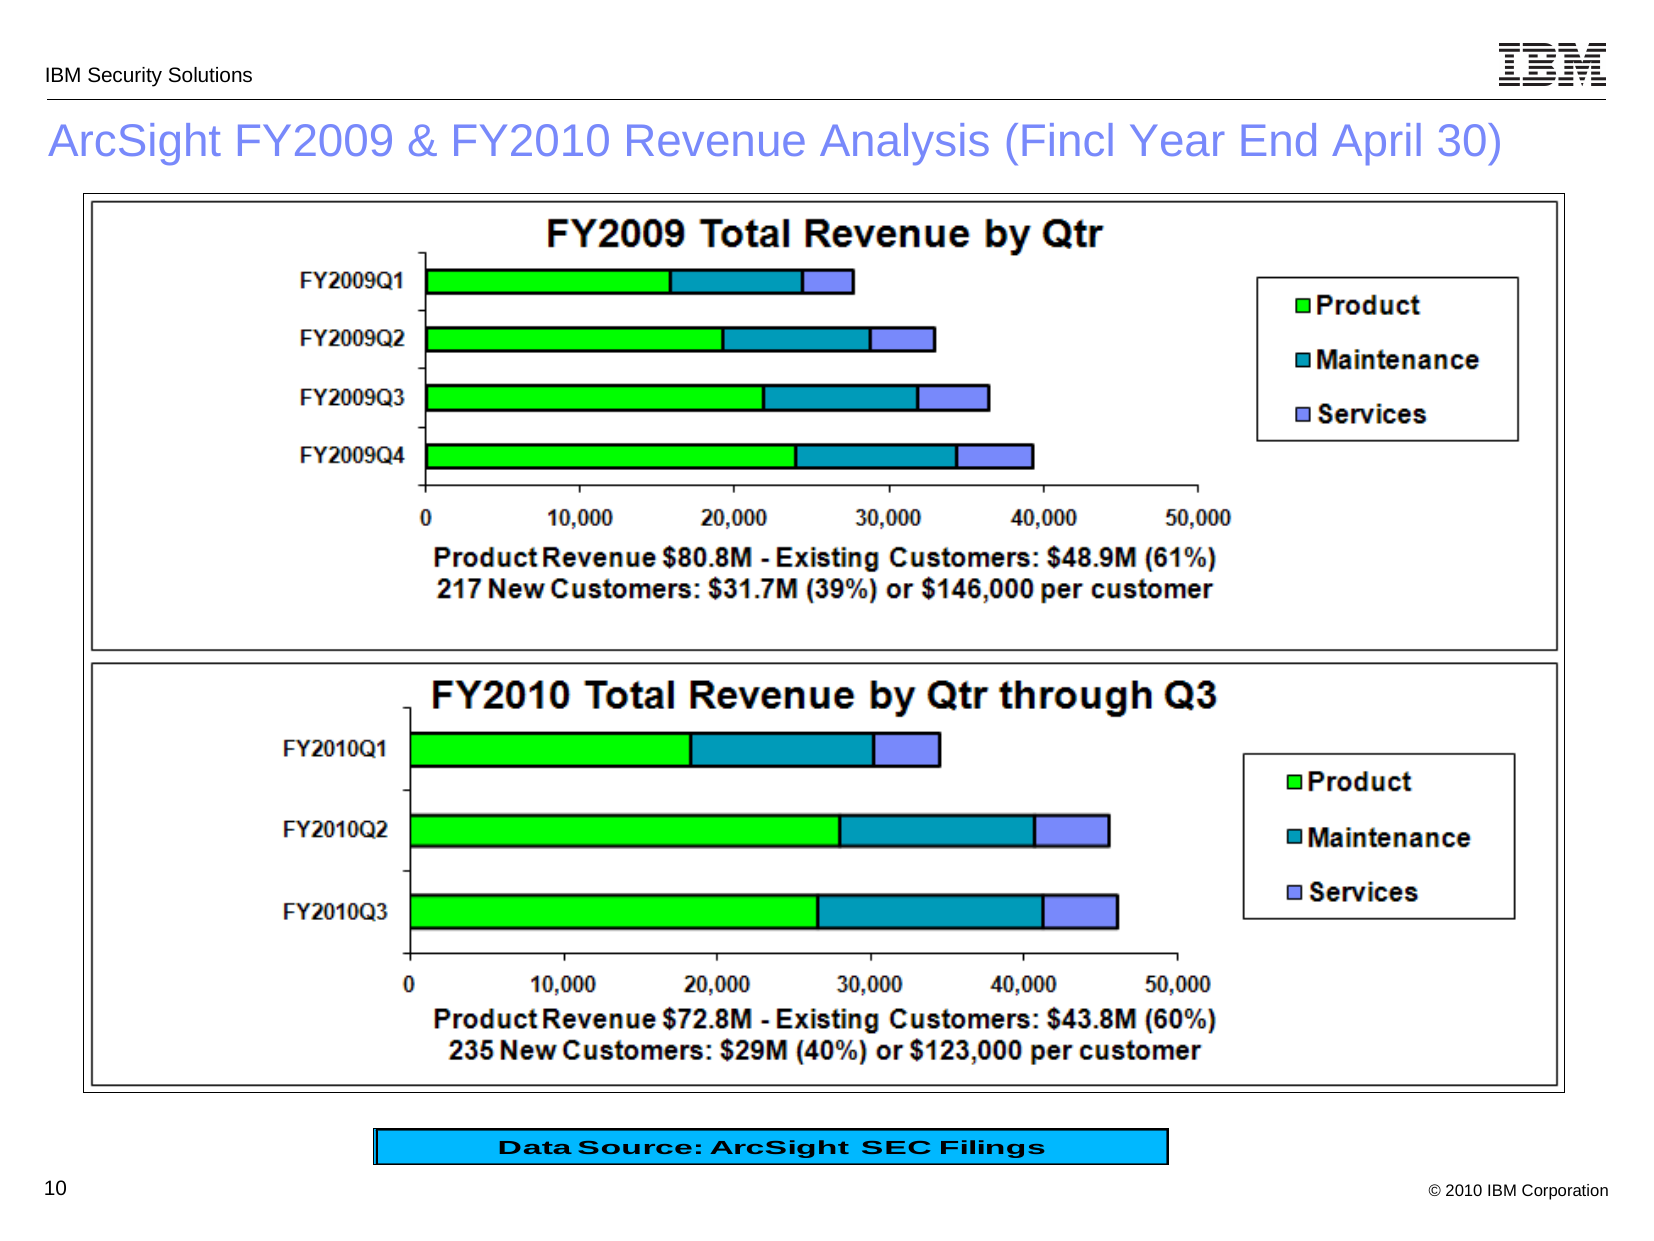

# ArcSight FY2009 & FY2010 Revenue Analysis (Fincl Year End April 30)